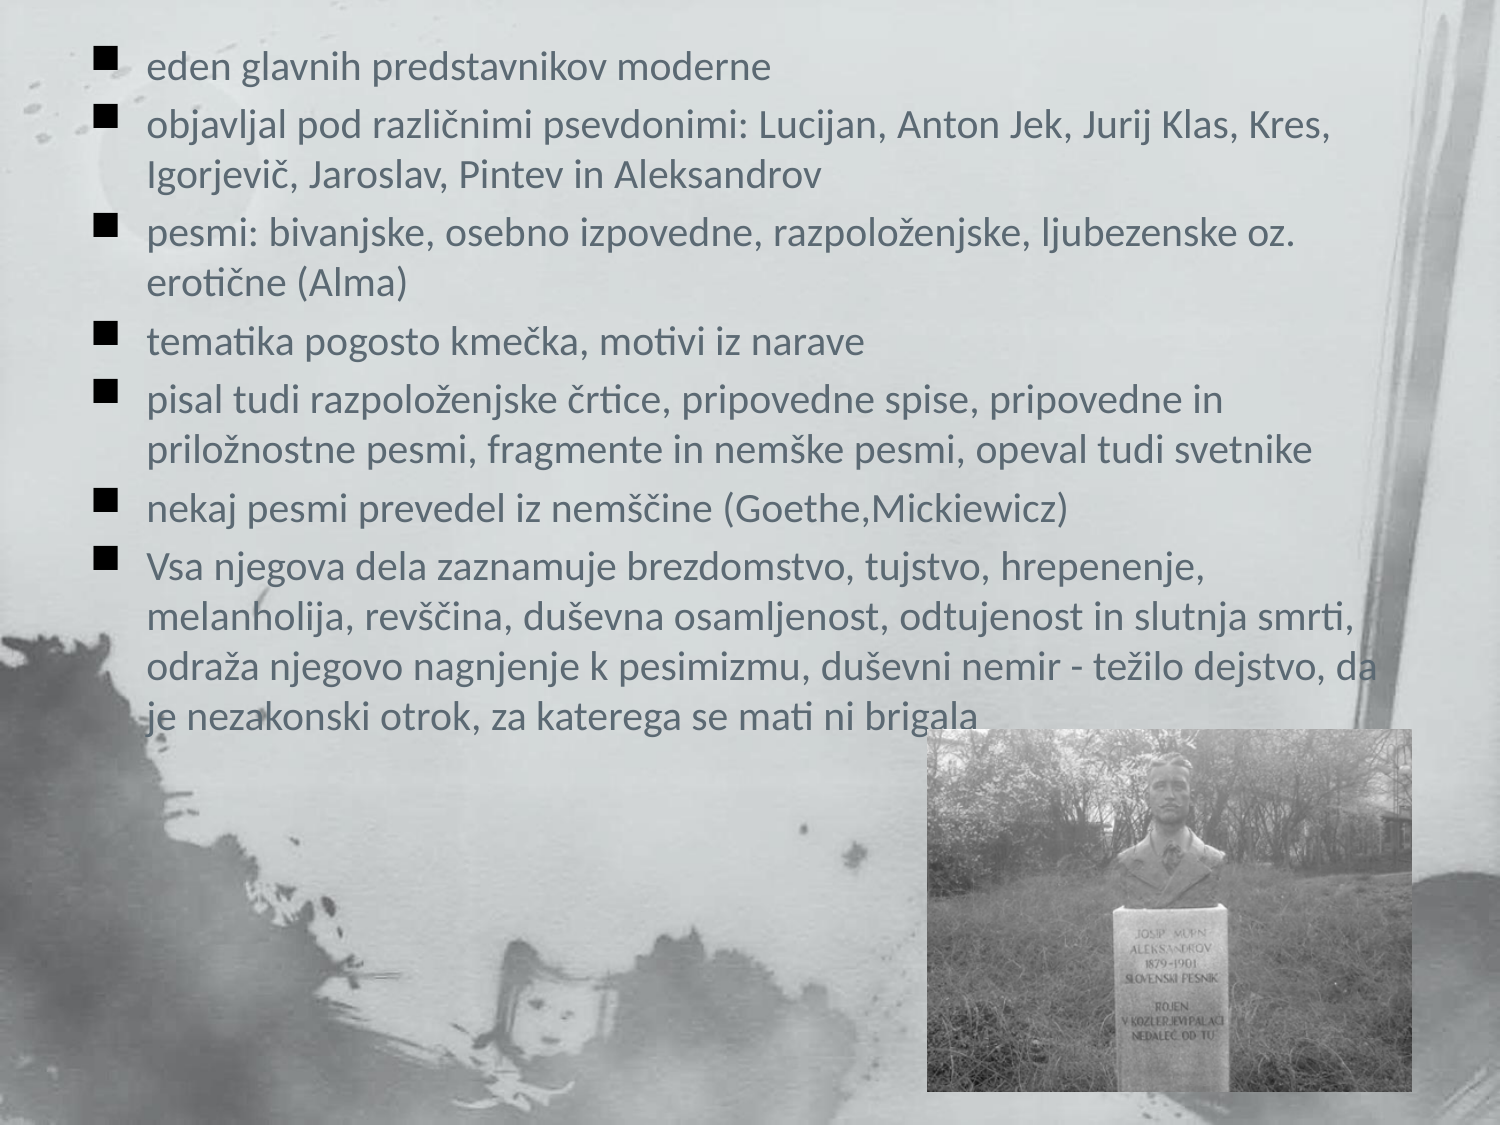

# eden glavnih predstavnikov moderne
objavljal pod različnimi psevdonimi: Lucijan, Anton Jek, Jurij Klas, Kres, Igorjevič, Jaroslav, Pintev in Aleksandrov
pesmi: bivanjske, osebno izpovedne, razpoloženjske, ljubezenske oz. erotične (Alma)
tematika pogosto kmečka, motivi iz narave
pisal tudi razpoloženjske črtice, pripovedne spise, pripovedne in priložnostne pesmi, fragmente in nemške pesmi, opeval tudi svetnike
nekaj pesmi prevedel iz nemščine (Goethe,Mickiewicz)
Vsa njegova dela zaznamuje brezdomstvo, tujstvo, hrepenenje, melanholija, revščina, duševna osamljenost, odtujenost in slutnja smrti, odraža njegovo nagnjenje k pesimizmu, duševni nemir - težilo dejstvo, da je nezakonski otrok, za katerega se mati ni brigala